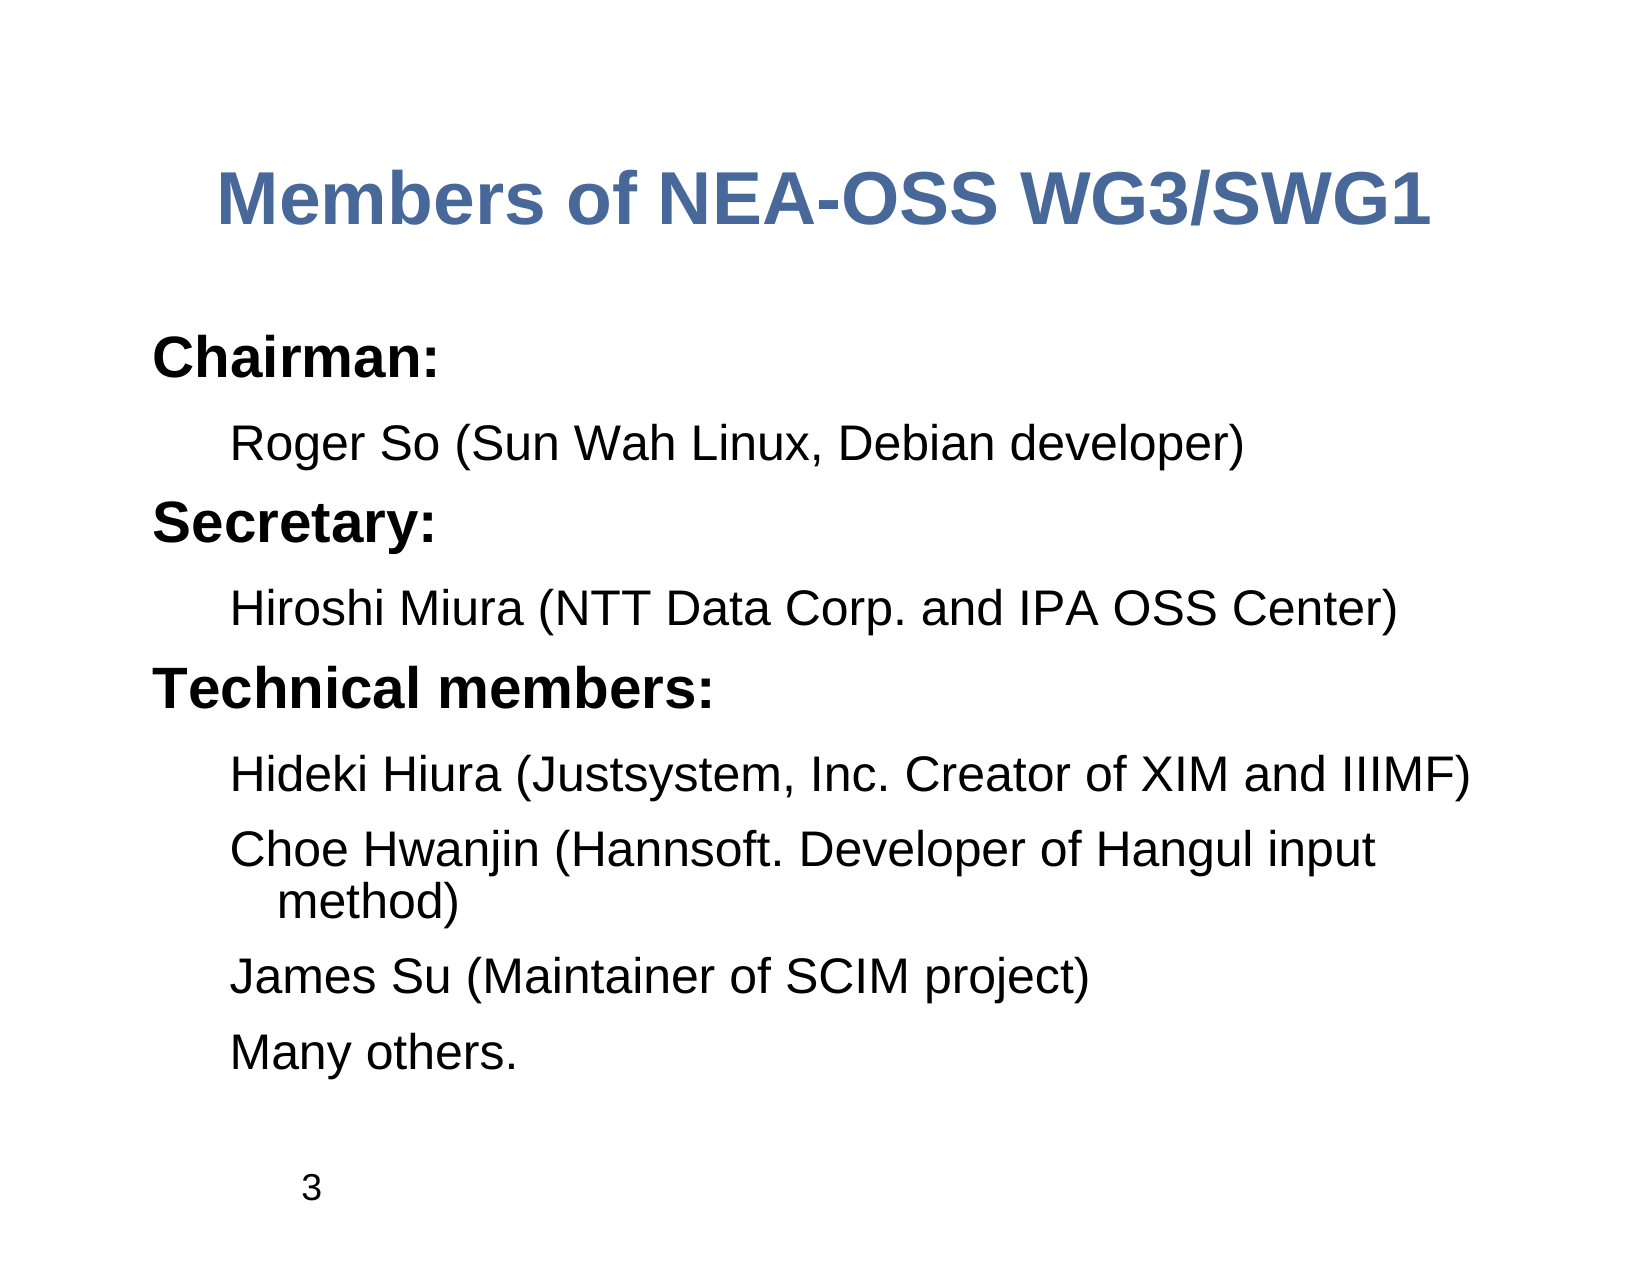

# Members of NEA-OSS WG3/SWG1
Chairman:
Roger So (Sun Wah Linux, Debian developer)
Secretary:
Hiroshi Miura (NTT Data Corp. and IPA OSS Center)
Technical members:
Hideki Hiura (Justsystem, Inc. Creator of XIM and IIIMF)
Choe Hwanjin (Hannsoft. Developer of Hangul input method)
James Su (Maintainer of SCIM project)
Many others.